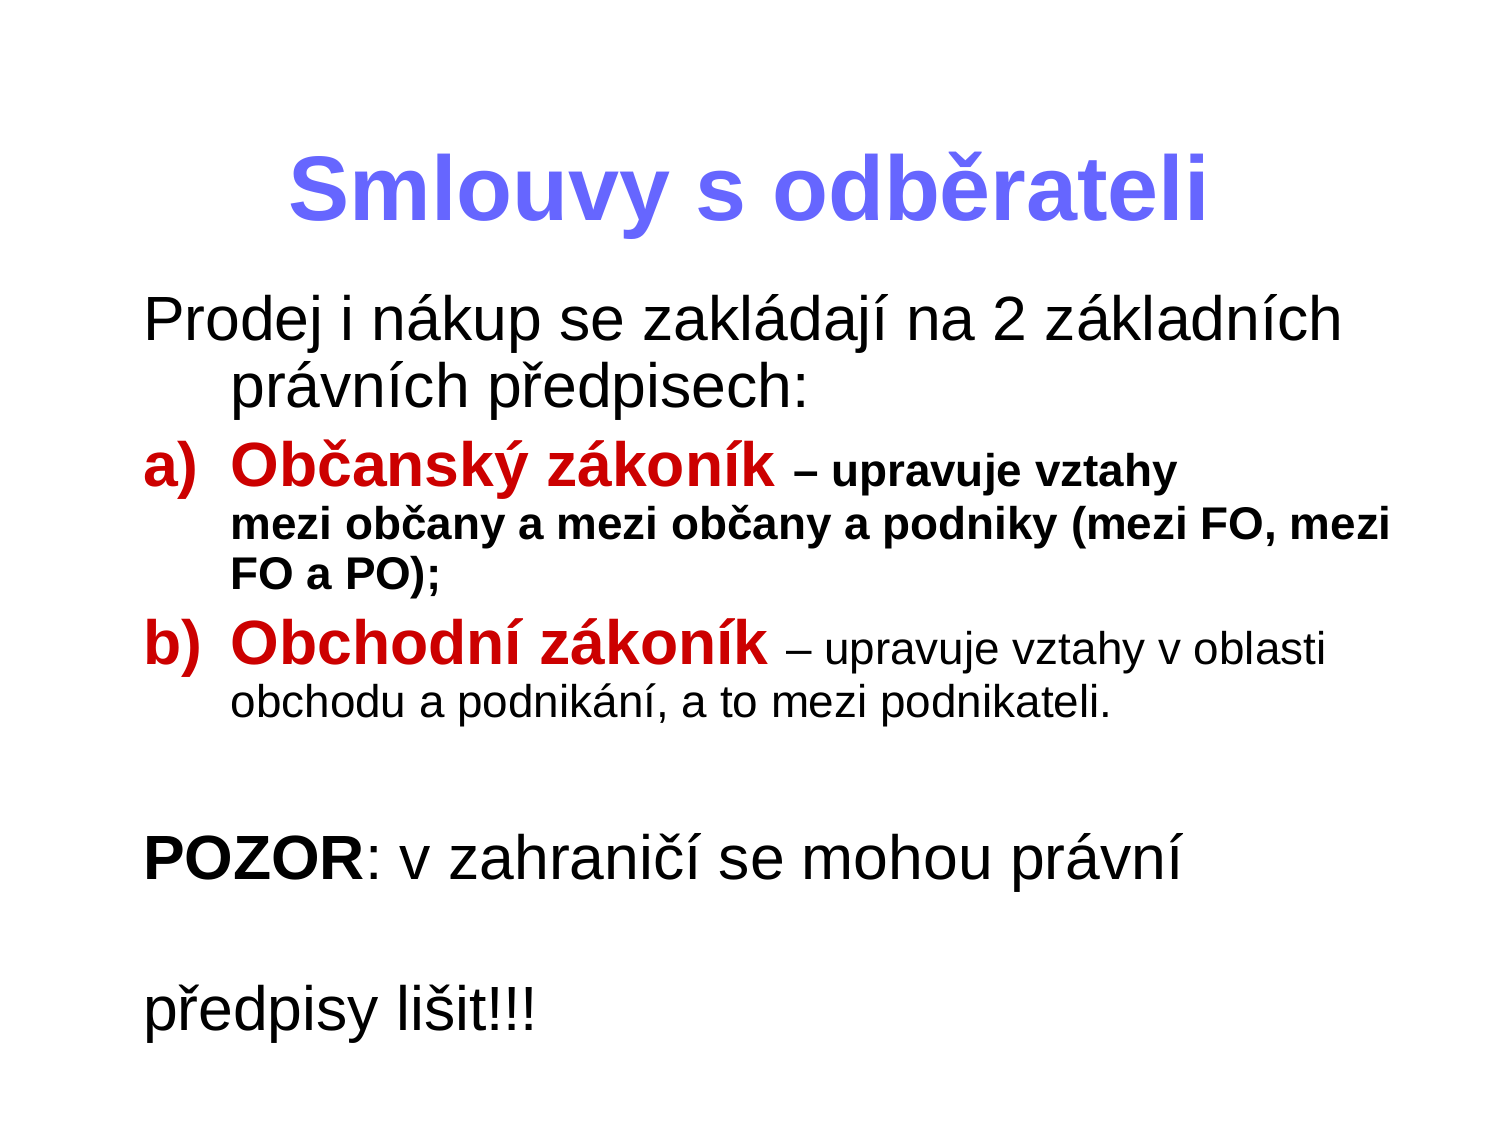

# Smlouvy s odběrateli
Prodej i nákup se zakládají na 2 základních právních předpisech:
Občanský zákoník – upravuje vztahy mezi občany a mezi občany a podniky (mezi FO, mezi FO a PO);
Obchodní zákoník – upravuje vztahy v oblasti obchodu a podnikání, a to mezi podnikateli.
POZOR: v zahraničí se mohou právní
předpisy lišit!!!